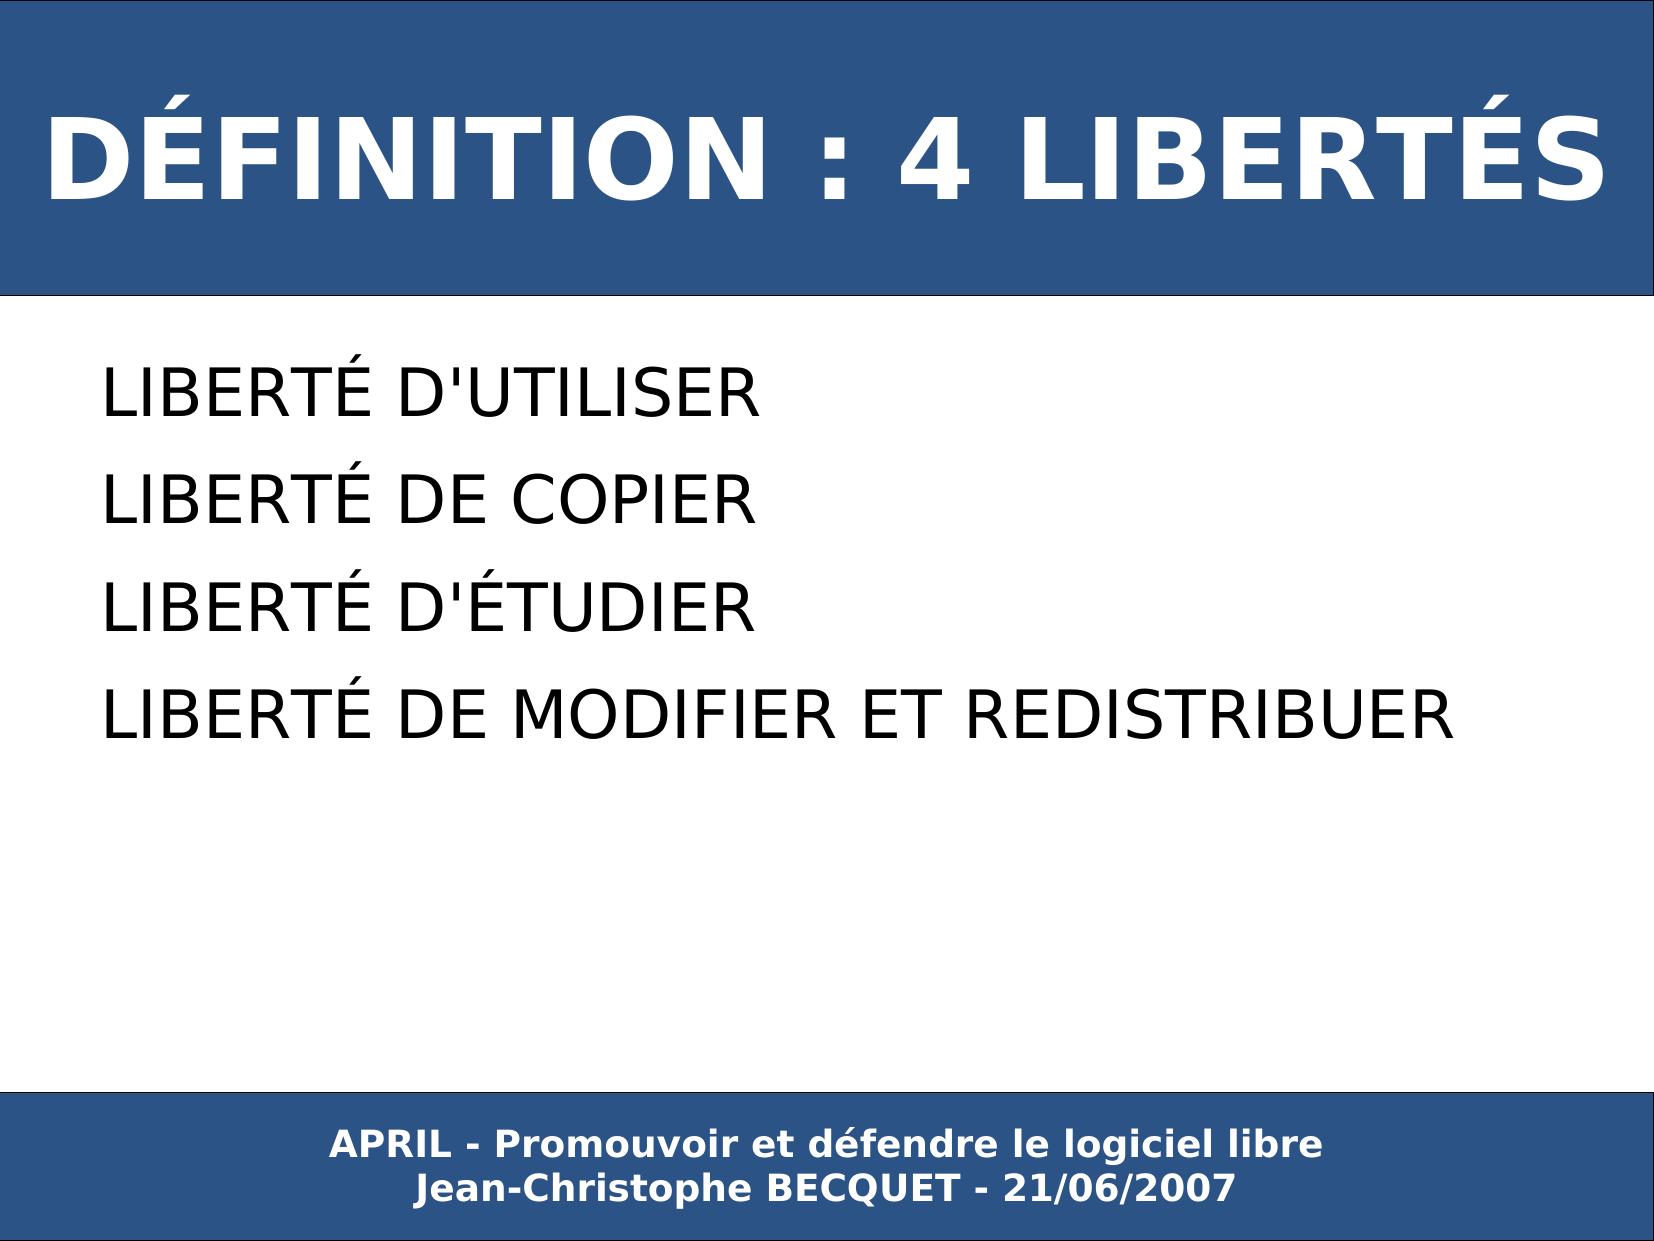

# DÉFINITION : 4 LIBERTÉS
LIBERTÉ D'UTILISER
LIBERTÉ DE COPIER
LIBERTÉ D'ÉTUDIER
LIBERTÉ DE MODIFIER ET REDISTRIBUER